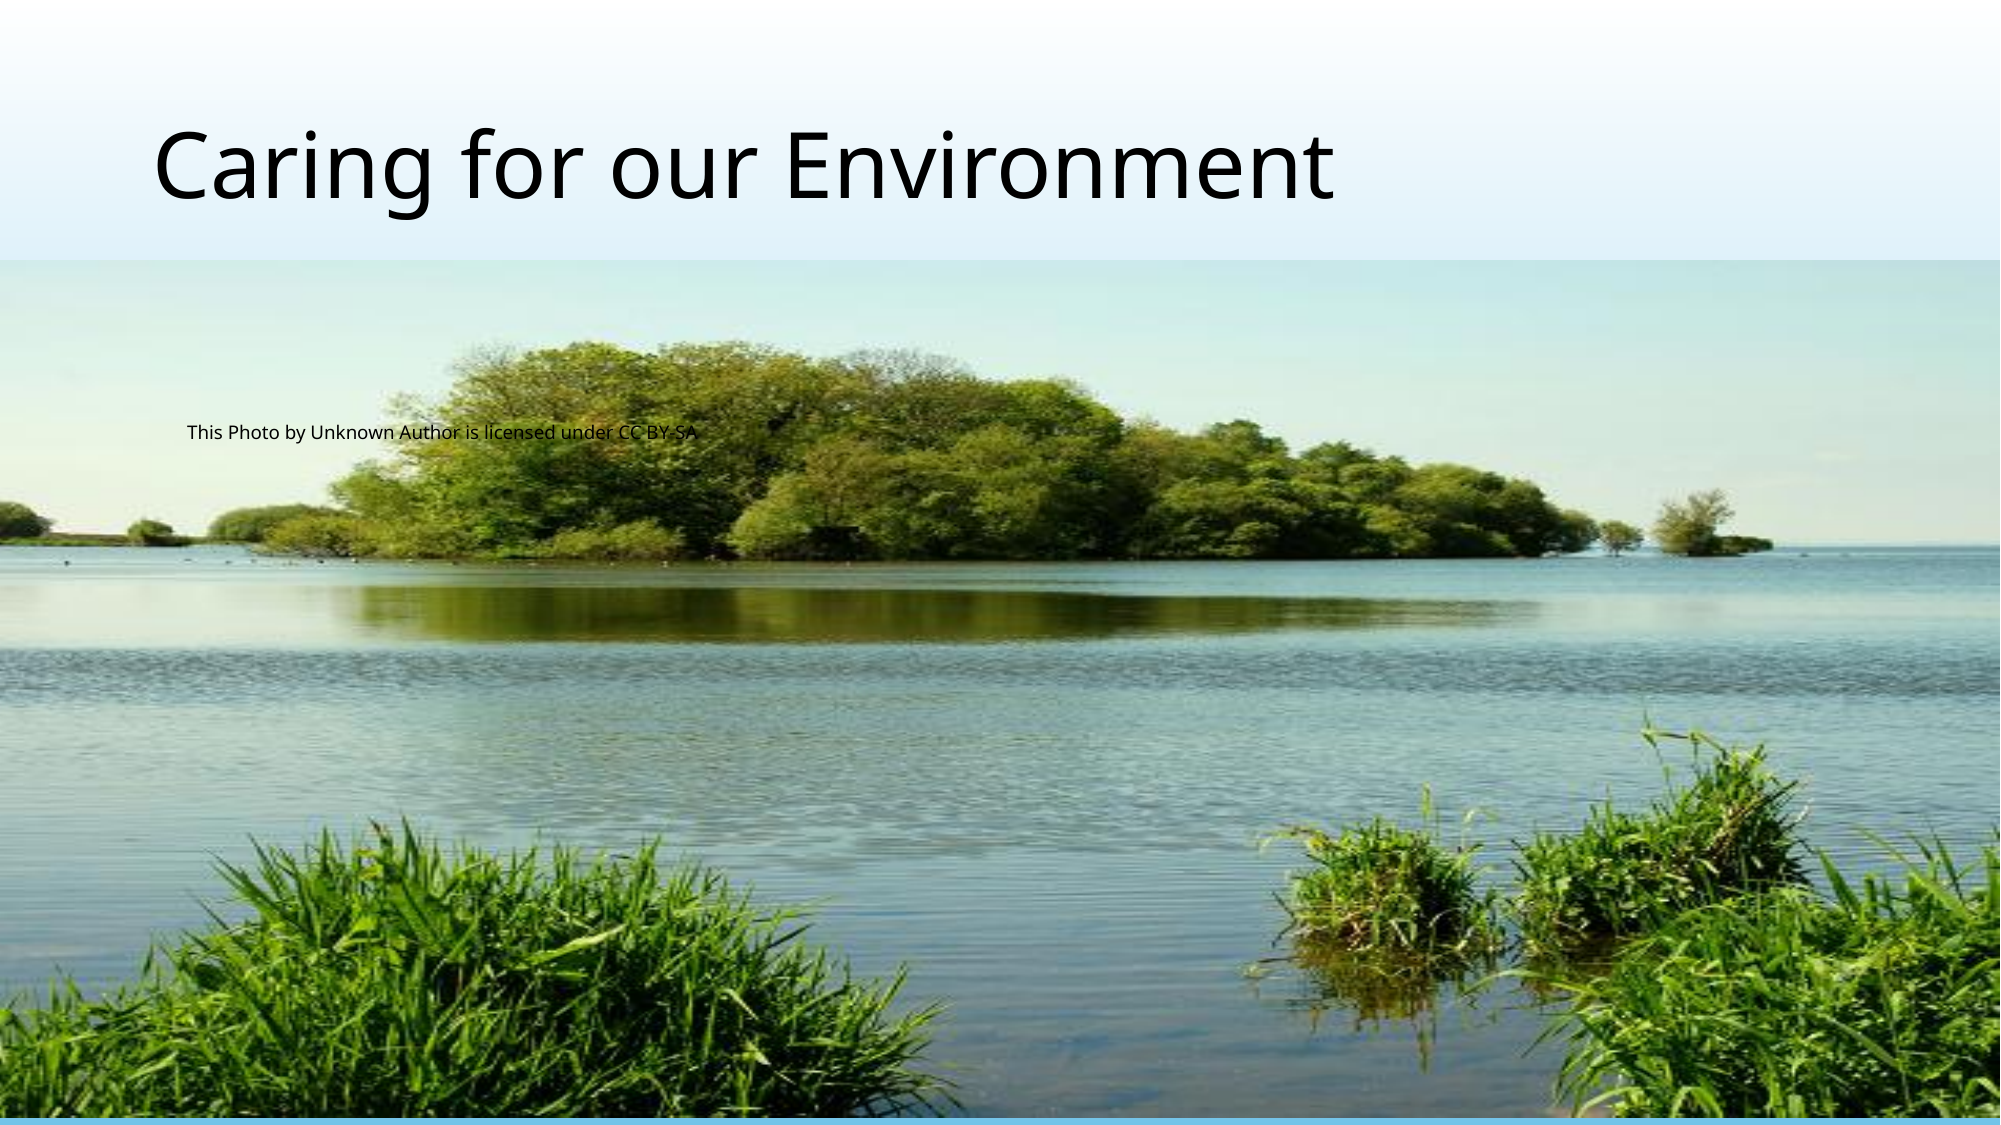

# Caring for our Environment
This Photo by Unknown Author is licensed under CC BY-SA